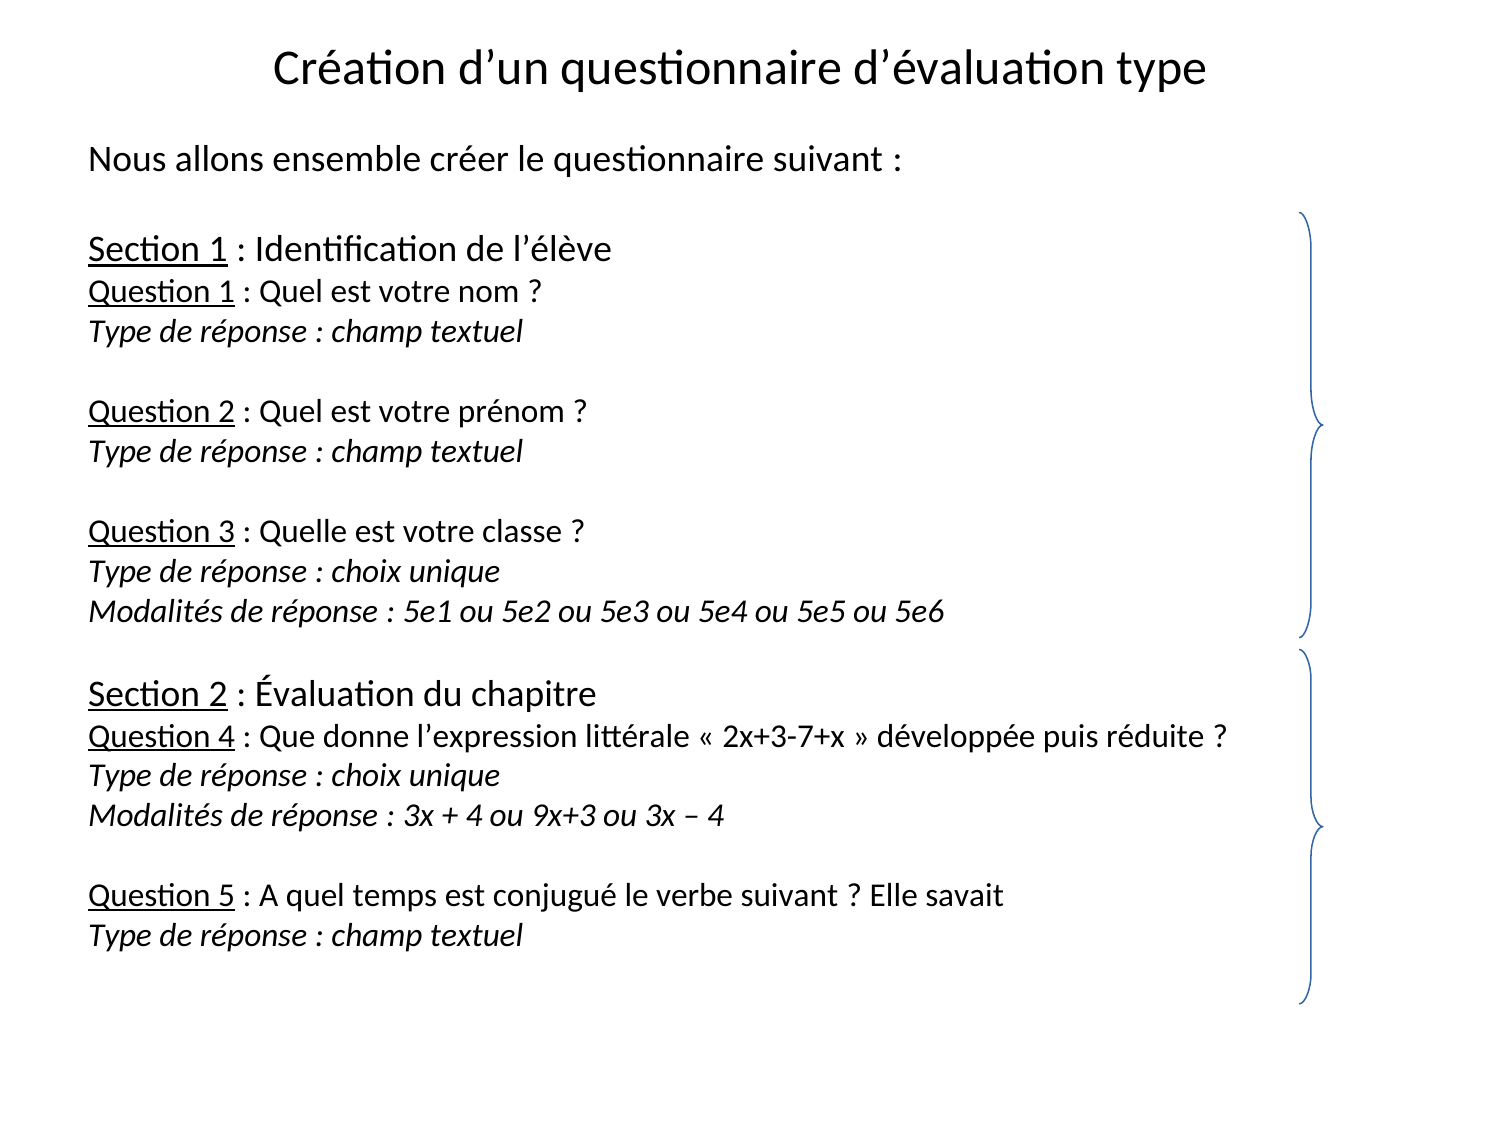

Création d’un questionnaire d’évaluation type
Nous allons ensemble créer le questionnaire suivant :
Section 1 : Identification de l’élève
Question 1 : Quel est votre nom ?
Type de réponse : champ textuel
Question 2 : Quel est votre prénom ?
Type de réponse : champ textuel
Question 3 : Quelle est votre classe ?
Type de réponse : choix unique
Modalités de réponse : 5e1 ou 5e2 ou 5e3 ou 5e4 ou 5e5 ou 5e6
Section 2 : Évaluation du chapitre
Question 4 : Que donne l’expression littérale « 2x+3-7+x » développée puis réduite ?
Type de réponse : choix unique
Modalités de réponse : 3x + 4 ou 9x+3 ou 3x – 4
Question 5 : A quel temps est conjugué le verbe suivant ? Elle savait
Type de réponse : champ textuel